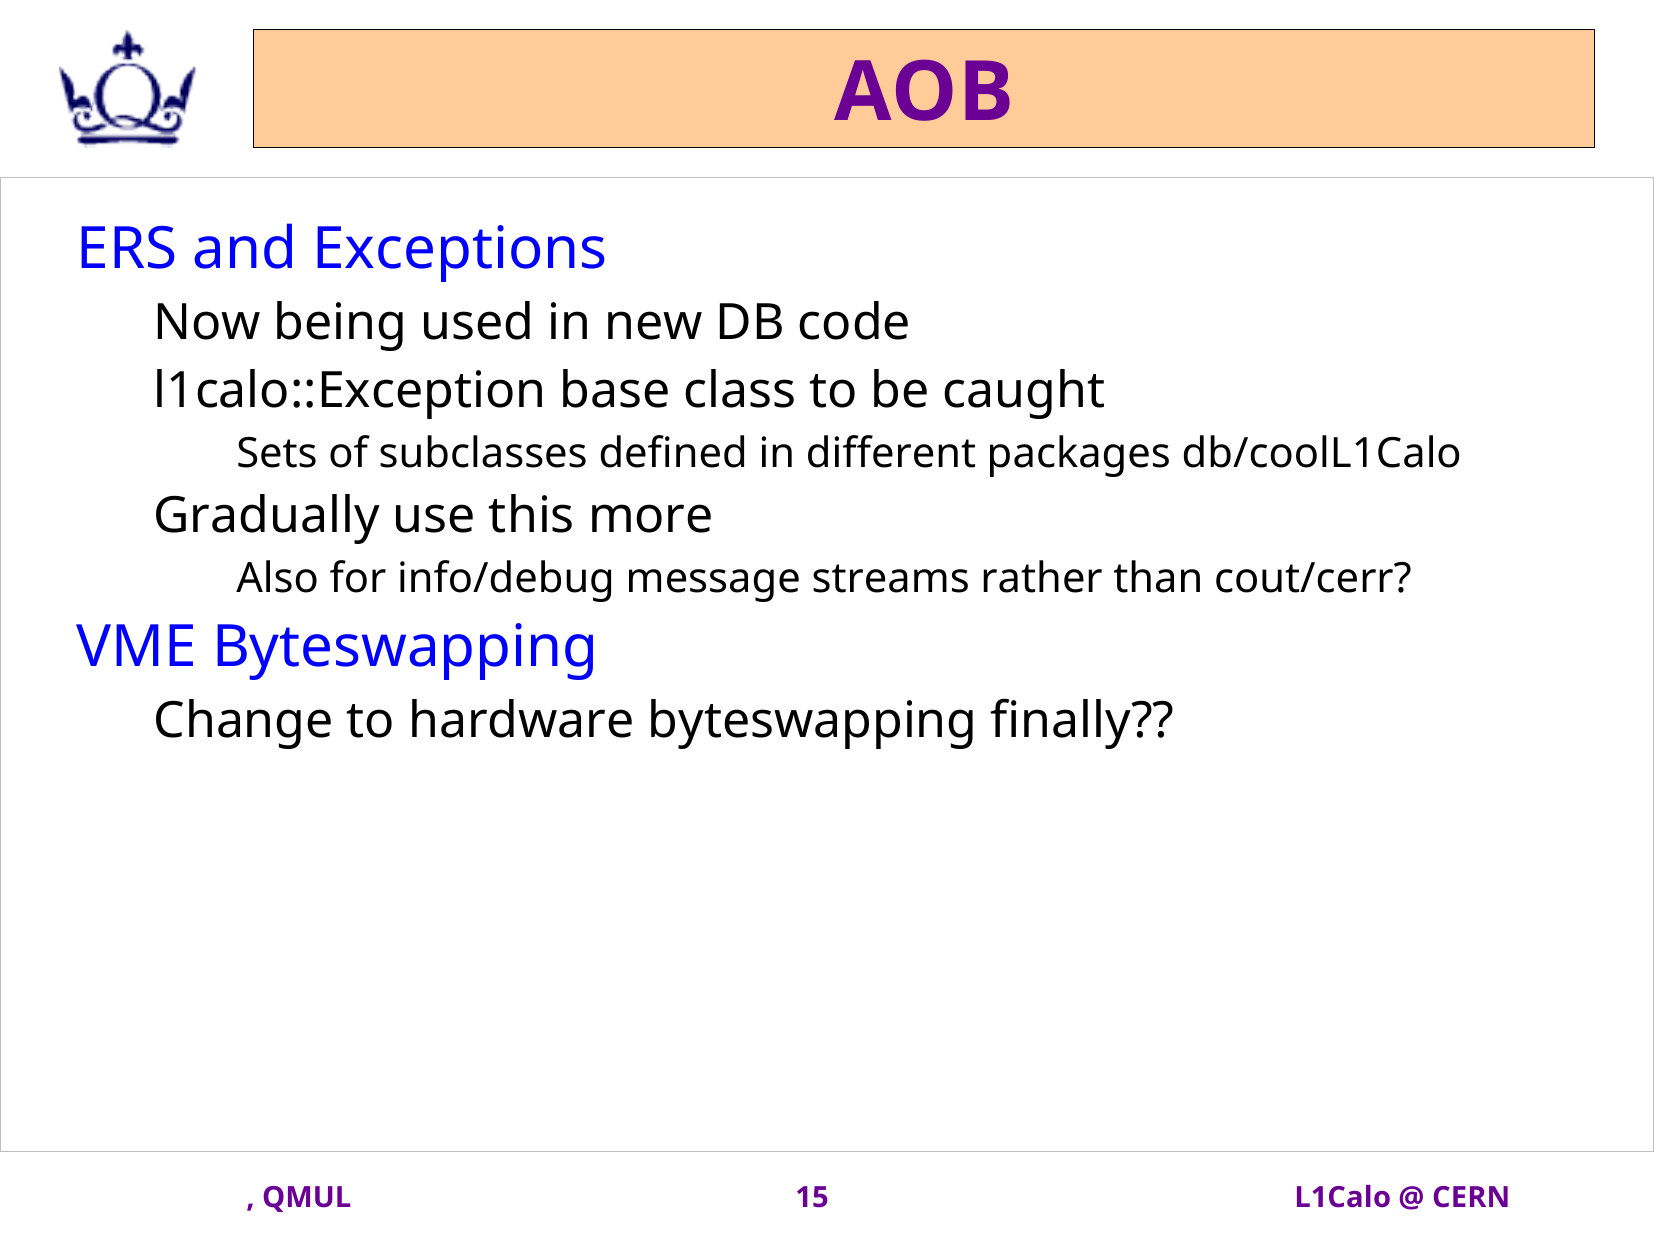

# AOB
ERS and Exceptions
Now being used in new DB code
l1calo::Exception base class to be caught
Sets of subclasses defined in different packages db/coolL1Calo
Gradually use this more
Also for info/debug message streams rather than cout/cerr?
VME Byteswapping
Change to hardware byteswapping finally??